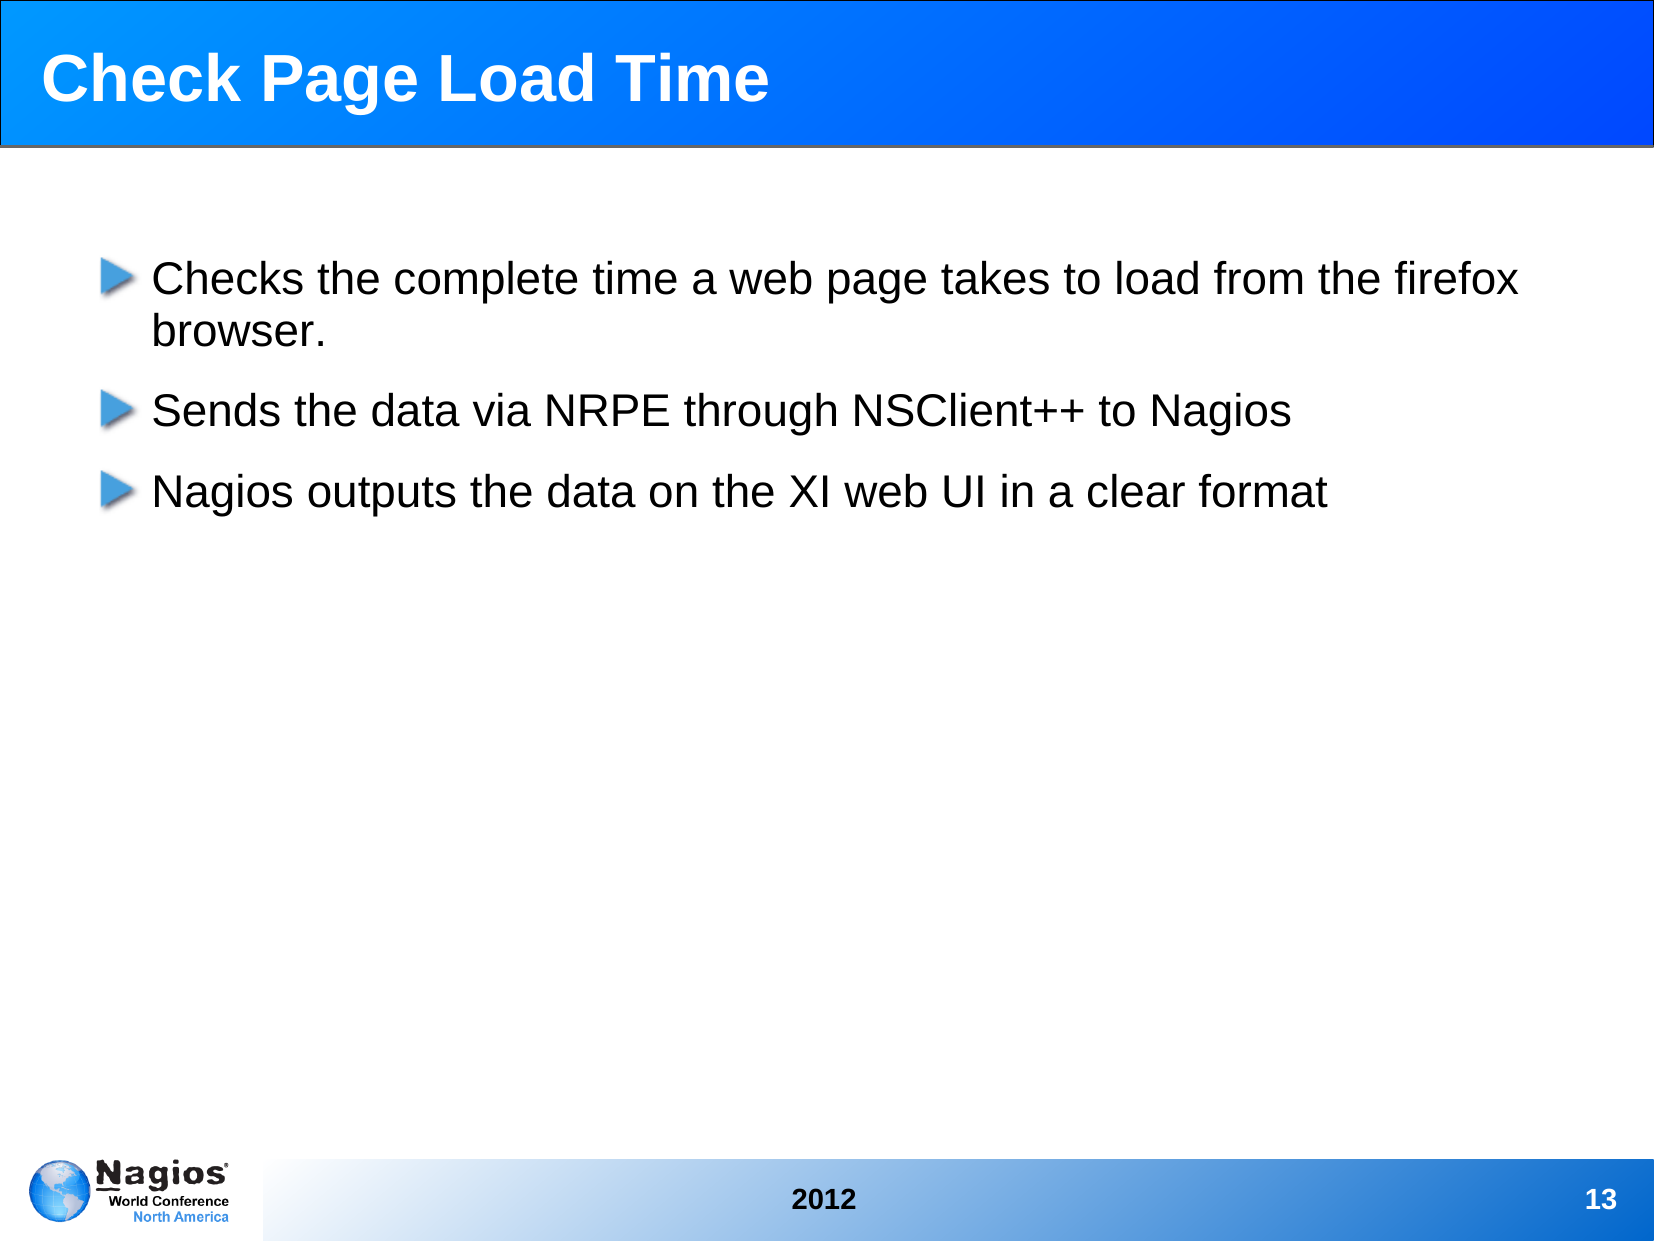

# Check Page Load Time
Checks the complete time a web page takes to load from the firefox browser.
Sends the data via NRPE through NSClient++ to Nagios
Nagios outputs the data on the XI web UI in a clear format
2011
13